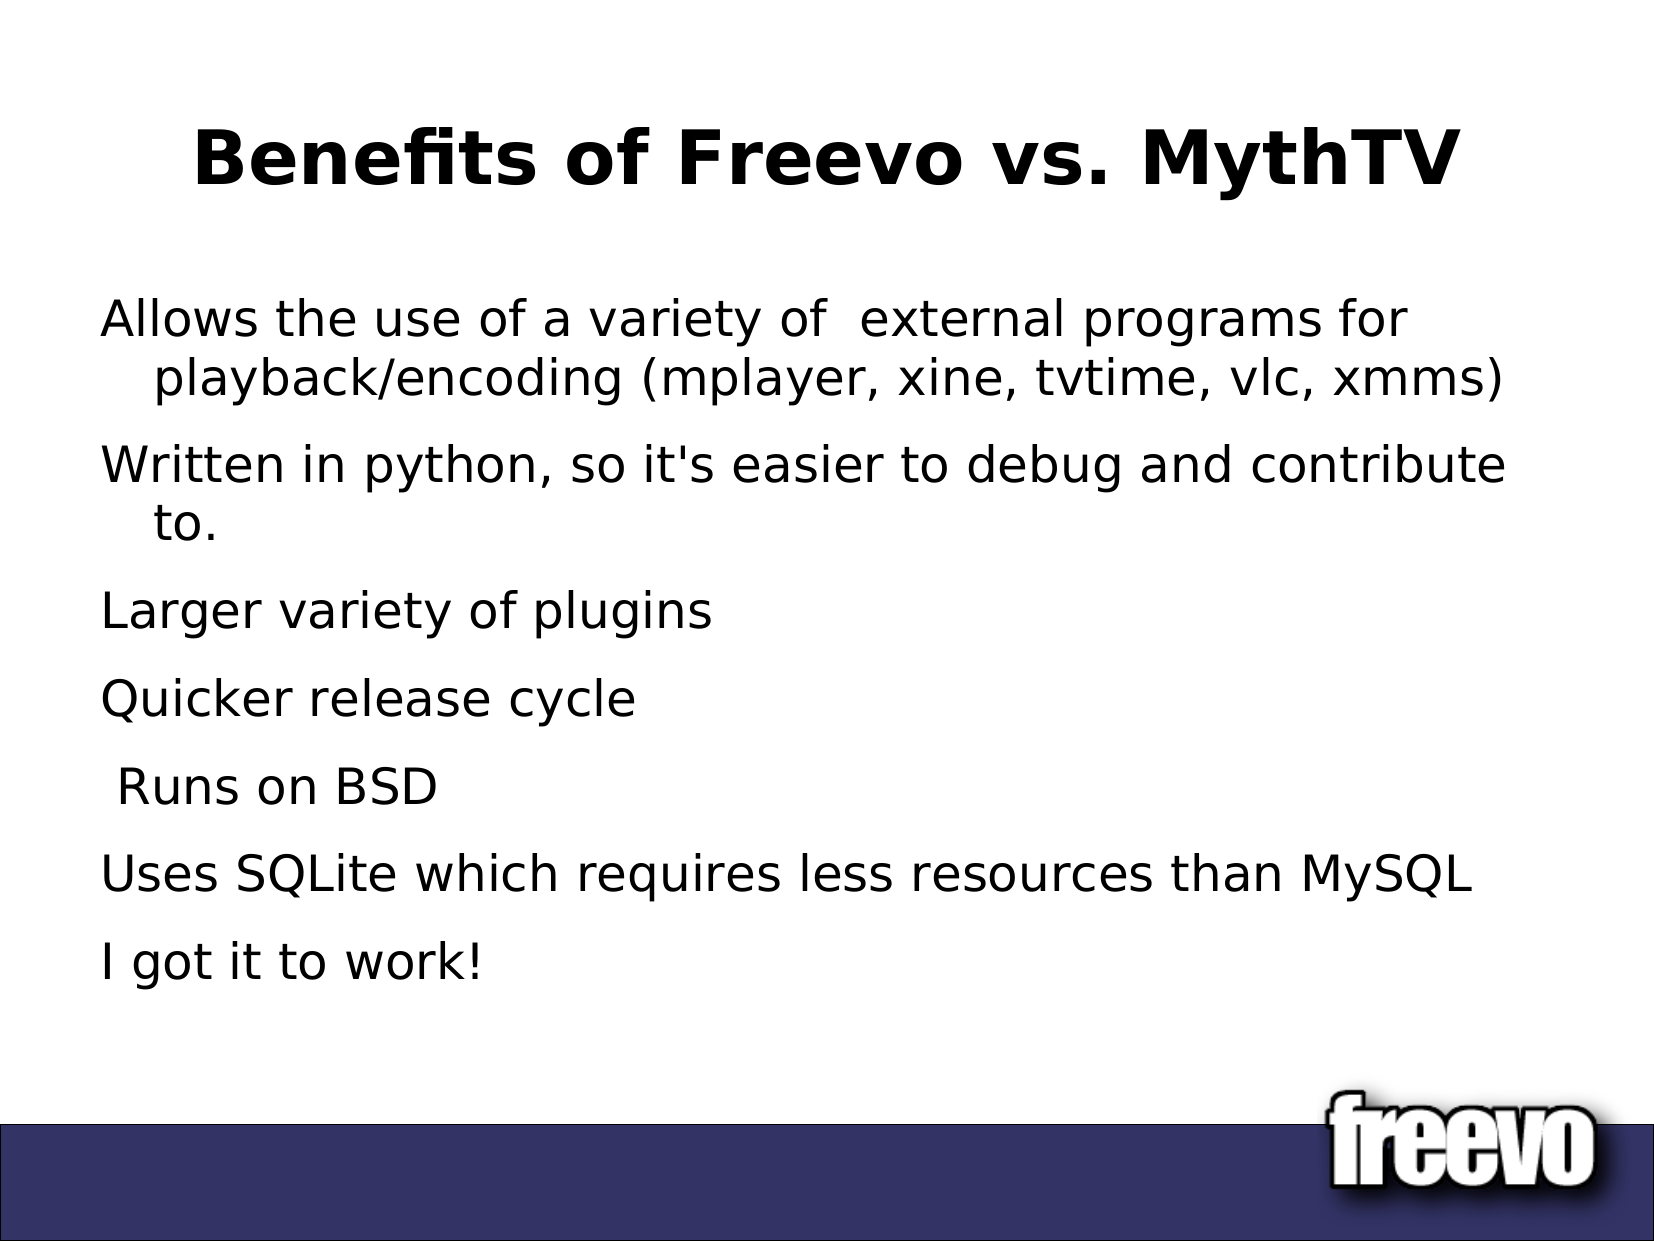

Benefits of Freevo vs. MythTV
# Allows the use of a variety of external programs for playback/encoding (mplayer, xine, tvtime, vlc, xmms)
Written in python, so it's easier to debug and contribute to.
Larger variety of plugins
Quicker release cycle
 Runs on BSD
Uses SQLite which requires less resources than MySQL
I got it to work!